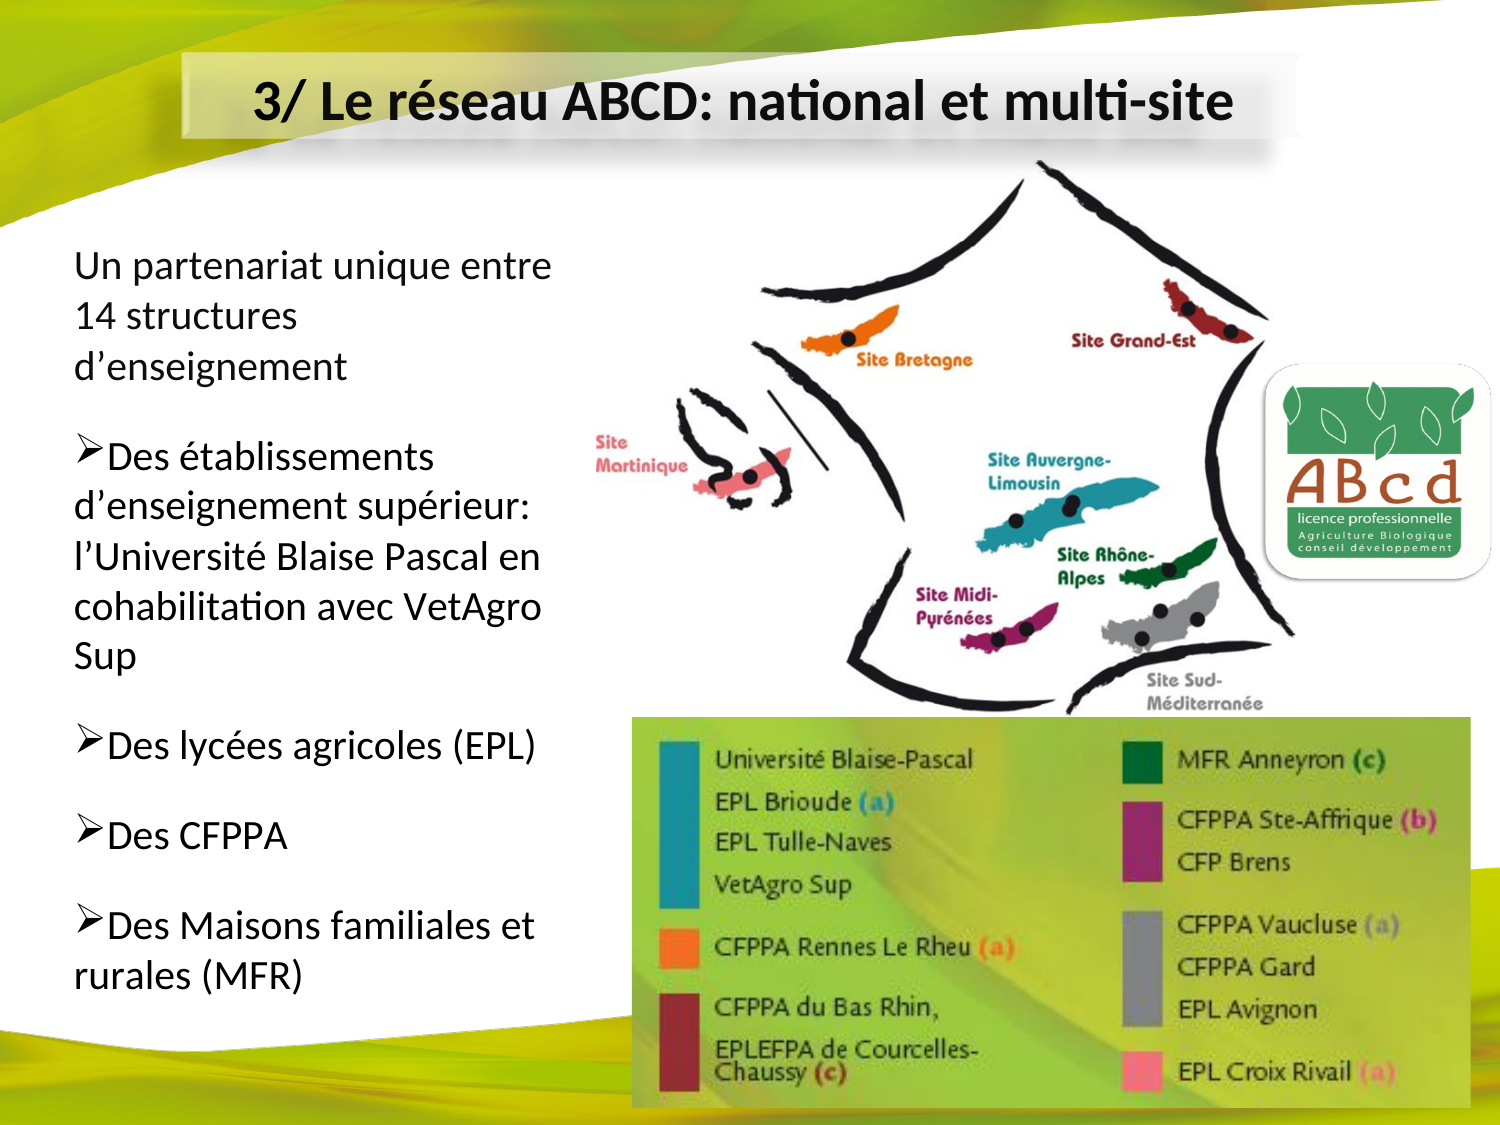

3/ Le réseau ABCD: national et multi-site
Un partenariat unique entre 14 structures d’enseignement
Des établissements d’enseignement supérieur: l’Université Blaise Pascal en cohabilitation avec VetAgro Sup
Des lycées agricoles (EPL)
Des CFPPA
Des Maisons familiales et rurales (MFR)